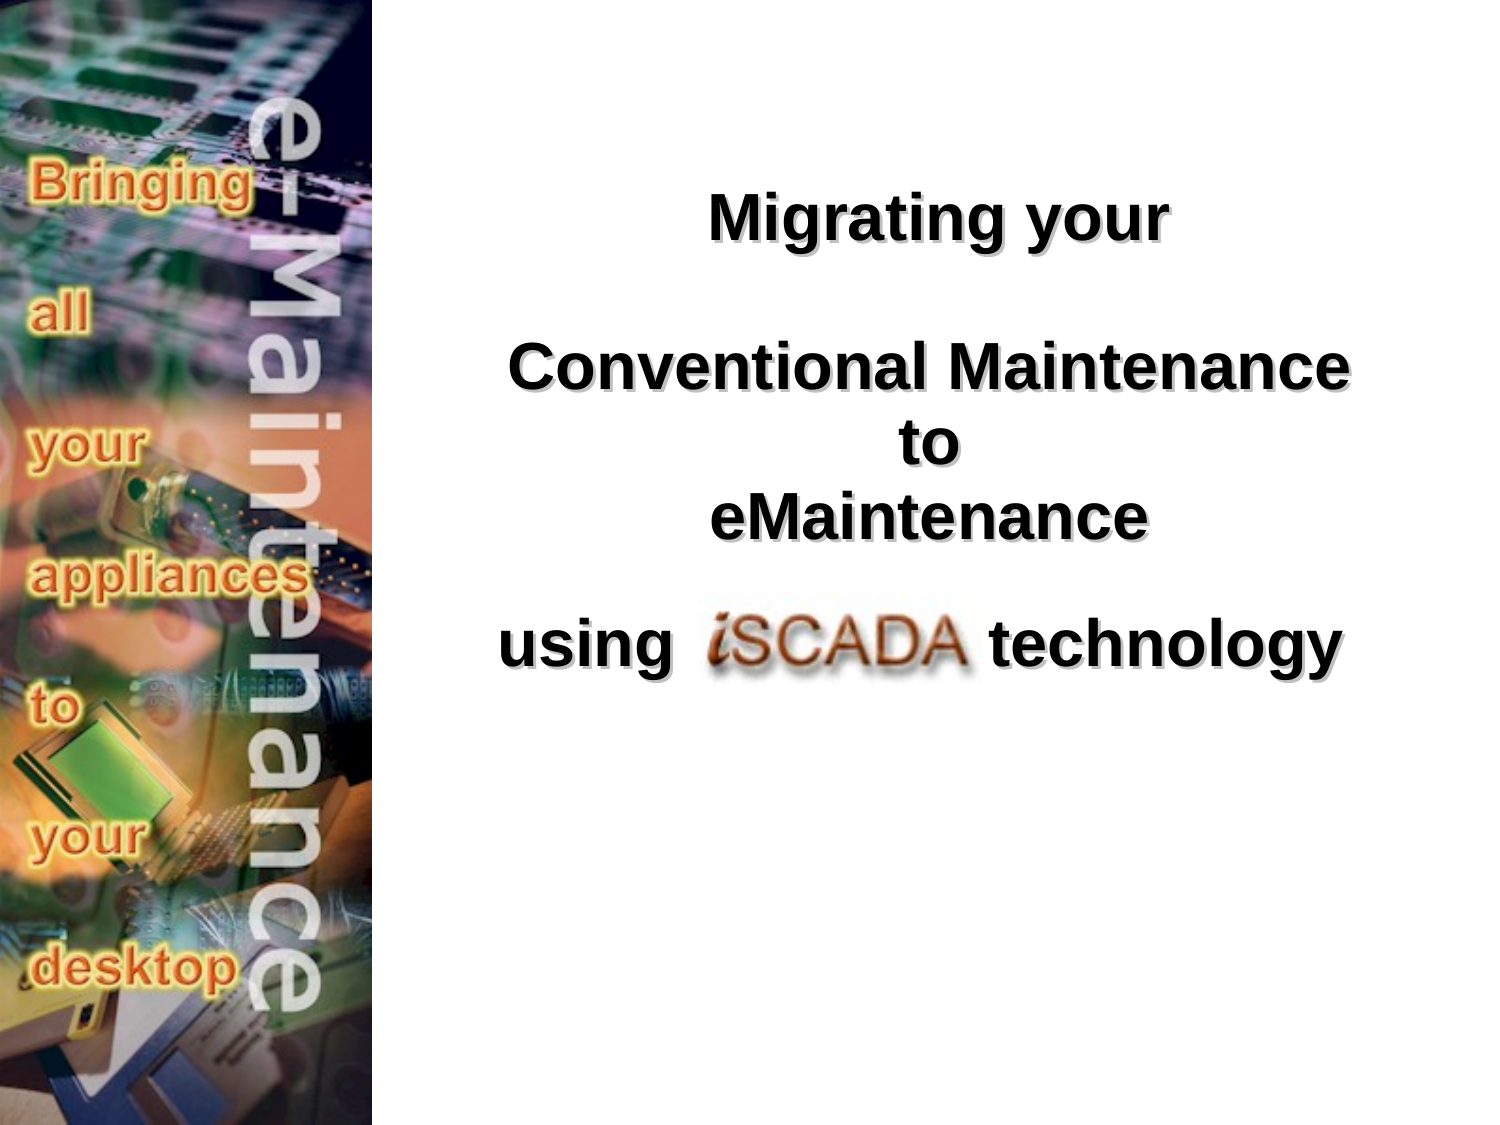

Migrating your
Conventional Maintenance
to
eMaintenance
using technology